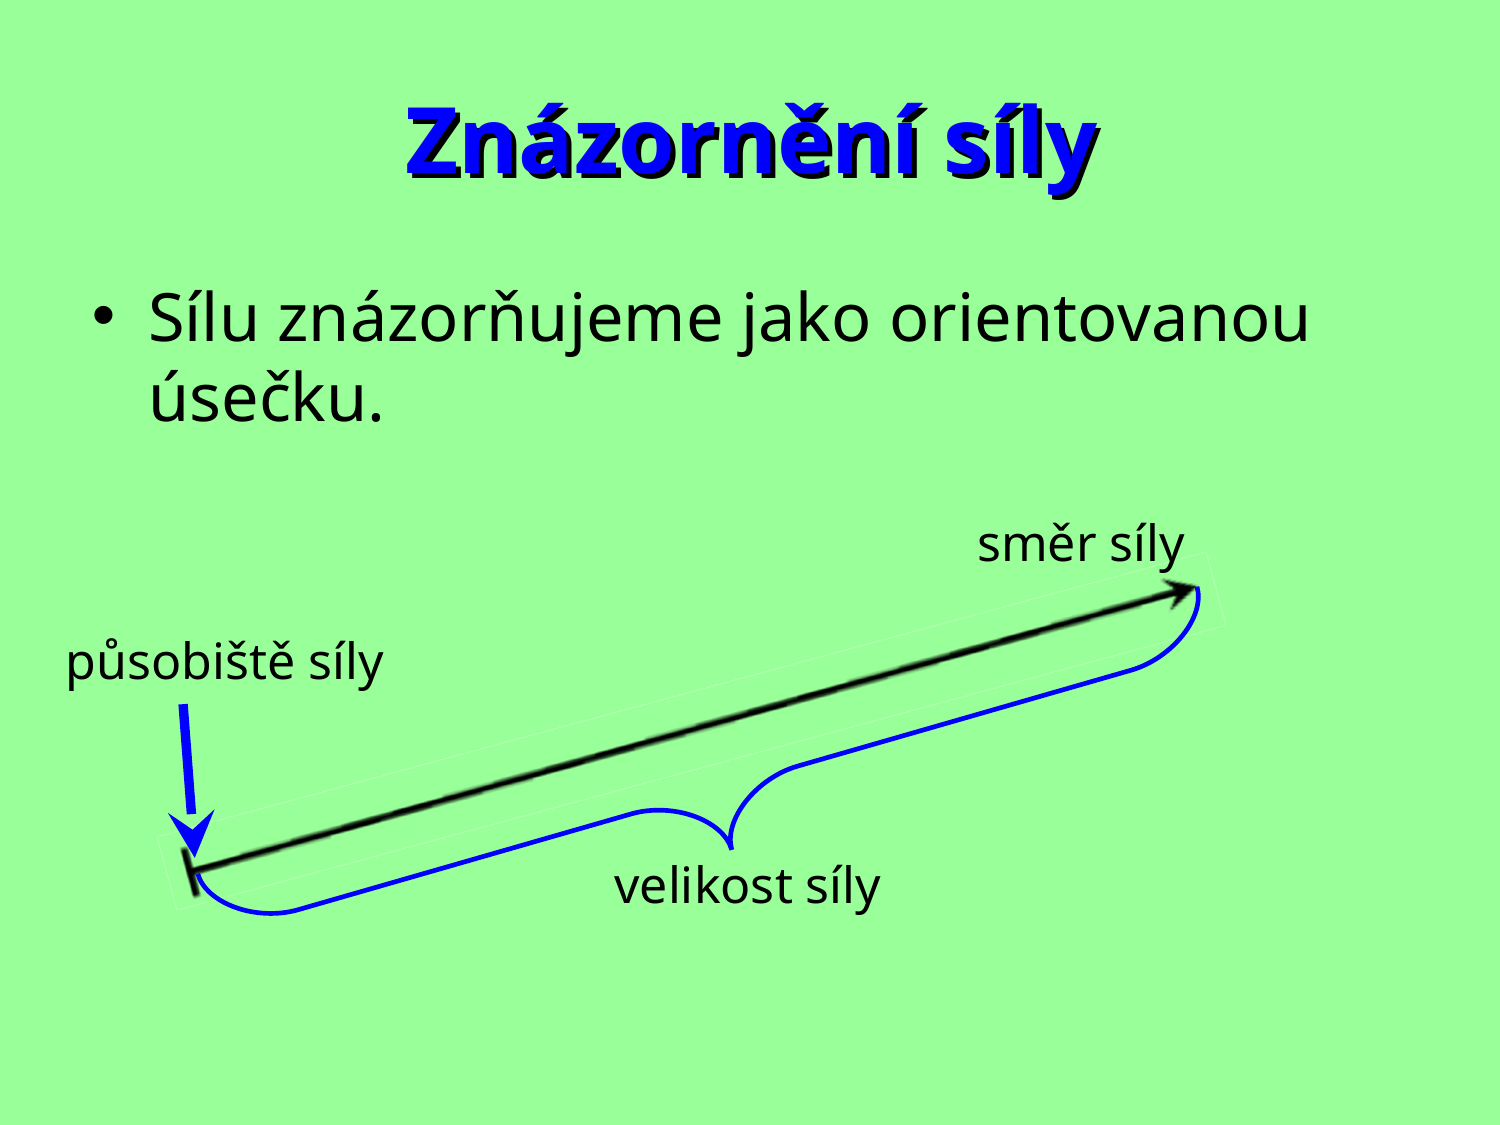

# Znázornění síly
Sílu znázorňujeme jako orientovanou úsečku.
směr síly
působiště síly
velikost síly